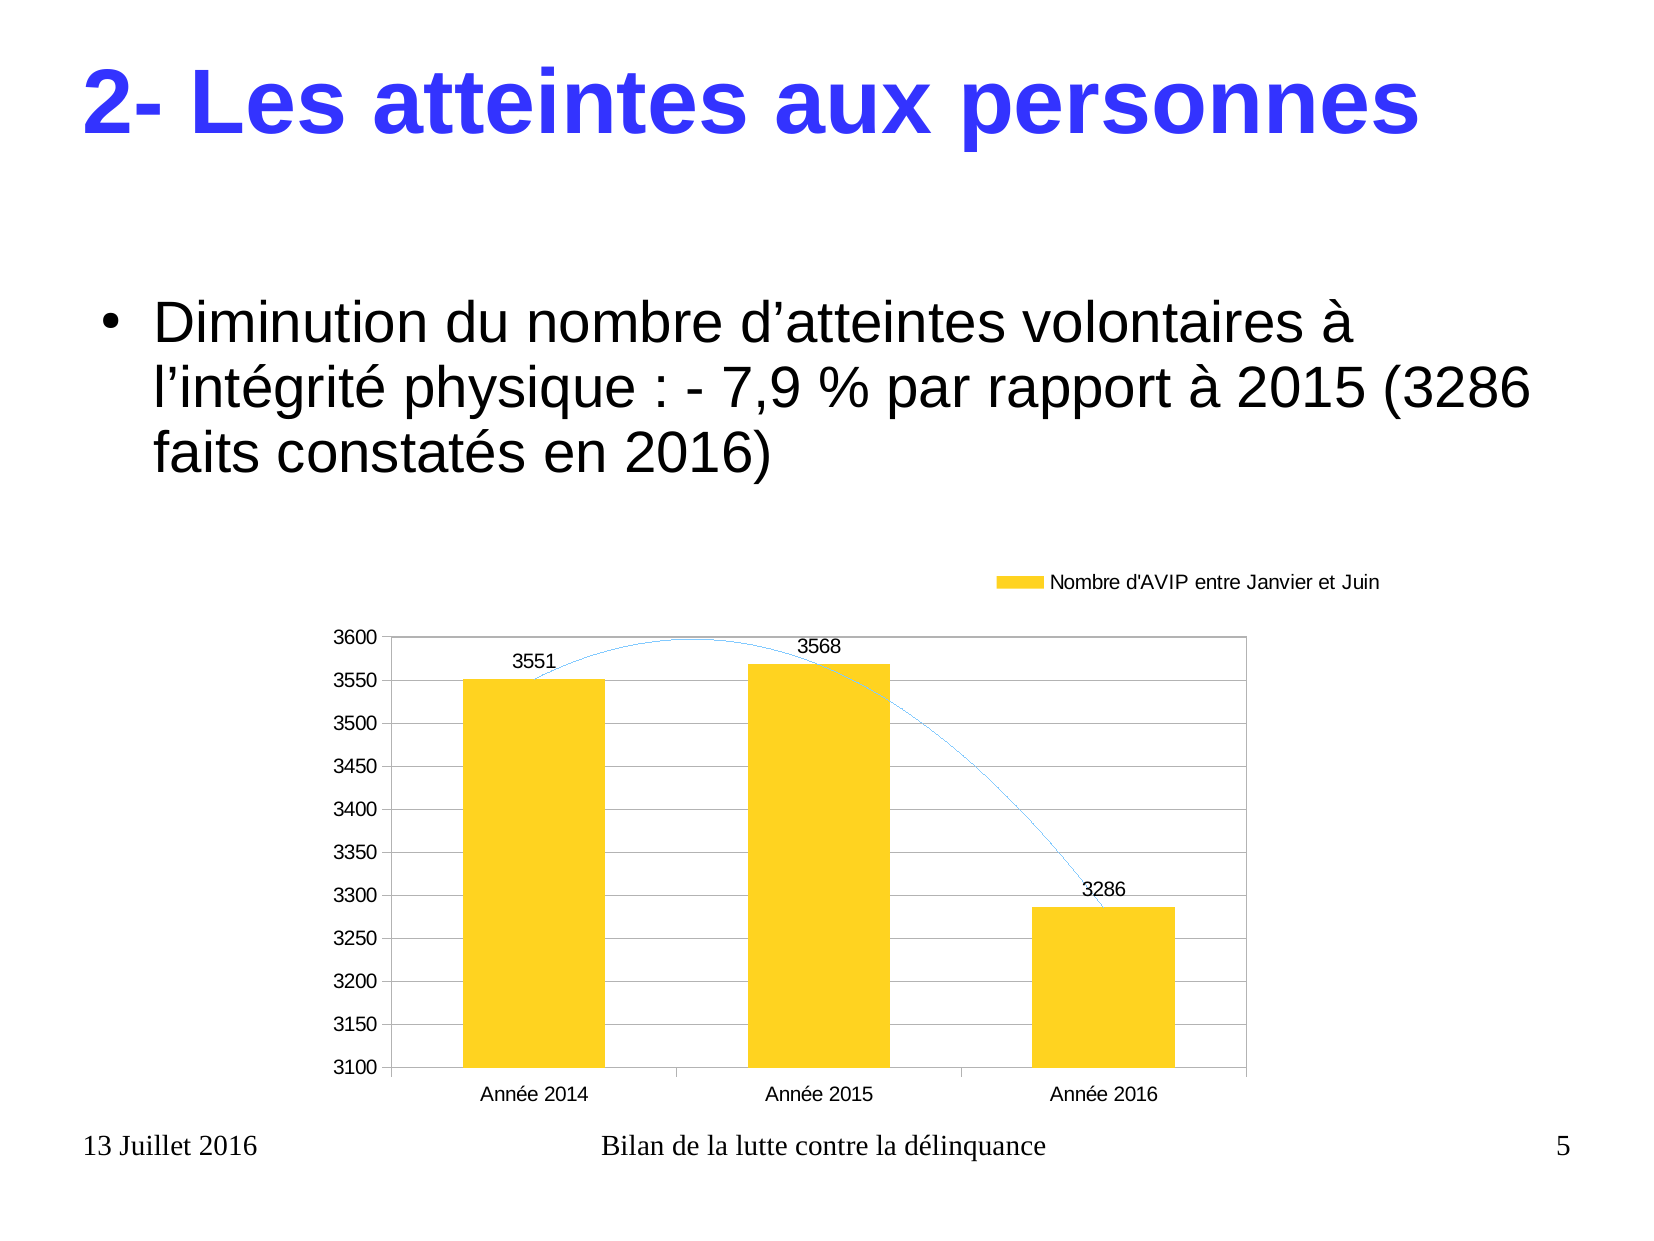

# 2- Les atteintes aux personnes
Diminution du nombre d’atteintes volontaires à l’intégrité physique : - 7,9 % par rapport à 2015 (3286 faits constatés en 2016)
### Chart
| Category | Nombre d'AVIP entre Janvier et Juin |
|---|---|
| Année 2014 | 3551.0 |
| Année 2015 | 3568.0 |
| Année 2016 | 3286.0 |13 Juillet 2016
Bilan de la lutte contre la délinquance
5